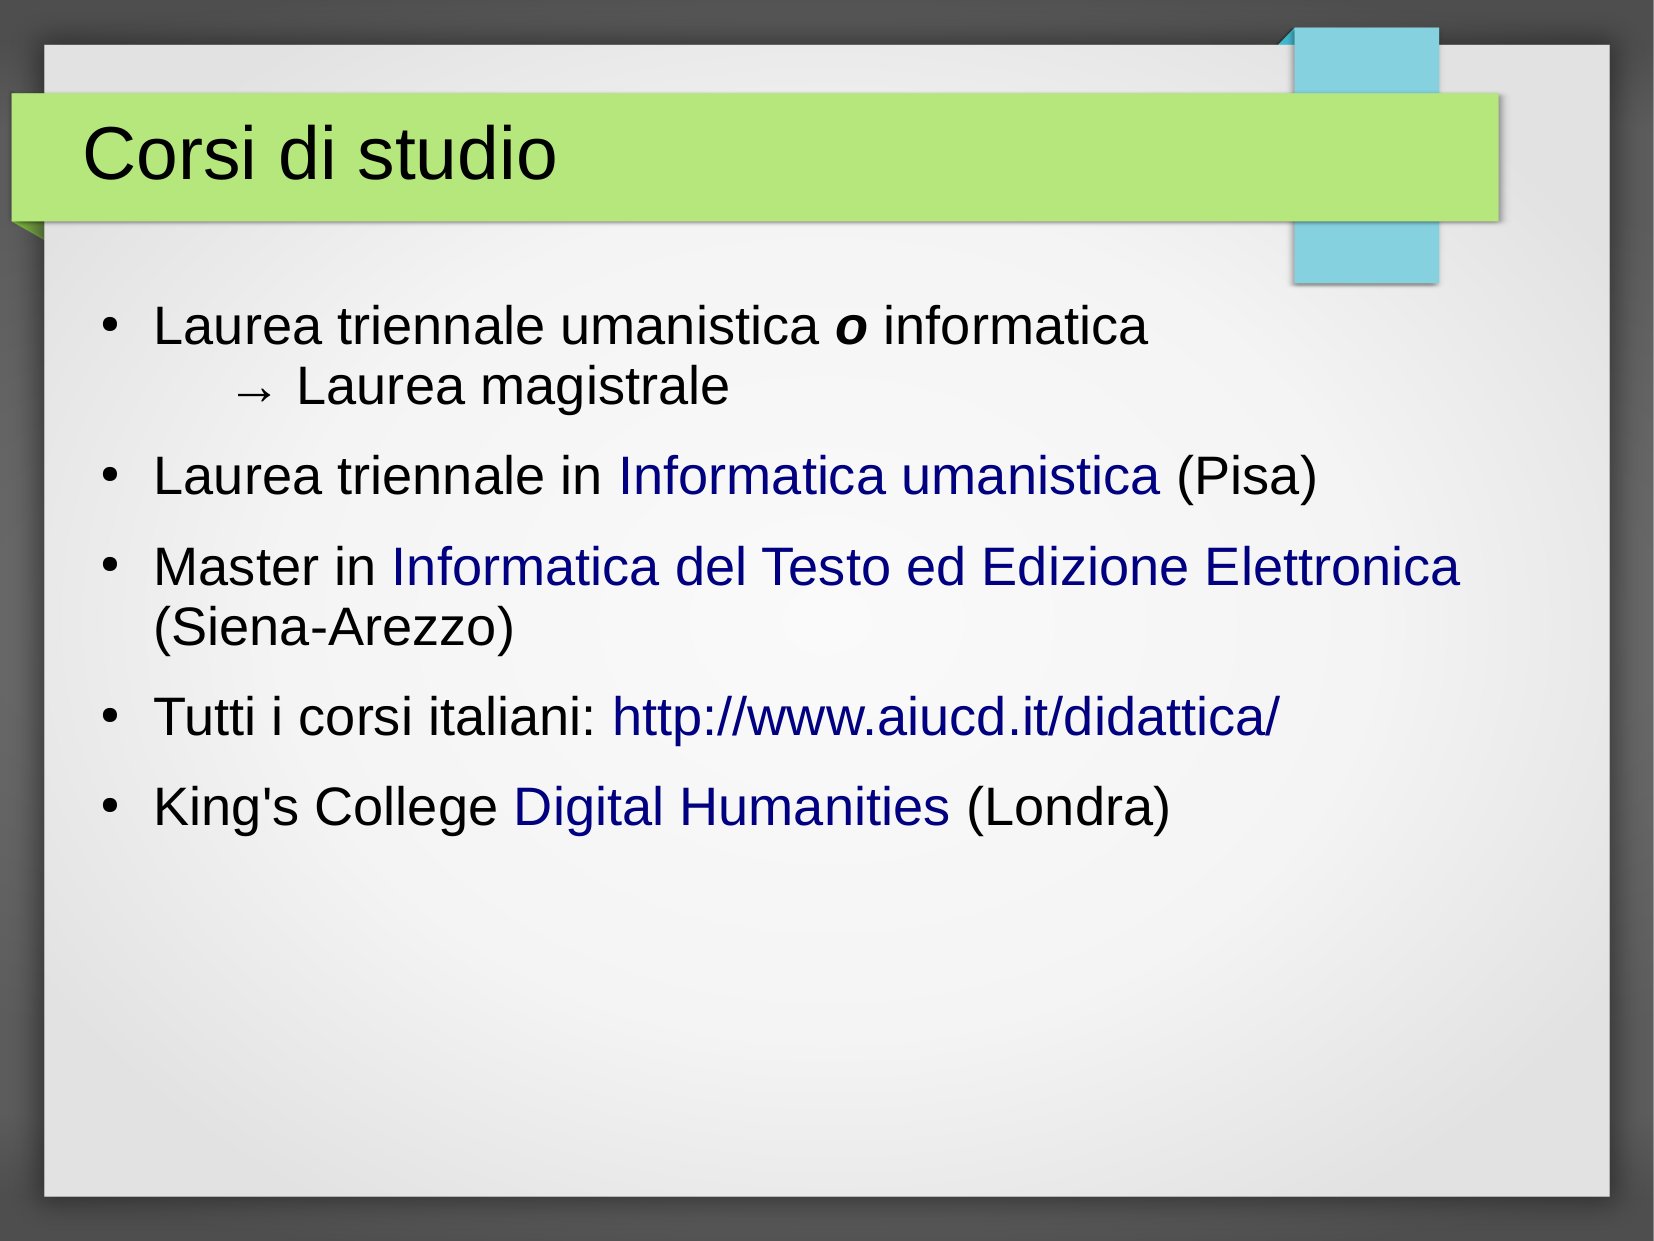

# Corsi di studio
Laurea triennale umanistica o informatica
	→ Laurea magistrale
Laurea triennale in Informatica umanistica (Pisa)
Master in Informatica del Testo ed Edizione Elettronica (Siena-Arezzo)
Tutti i corsi italiani: http://www.aiucd.it/didattica/
King's College Digital Humanities (Londra)